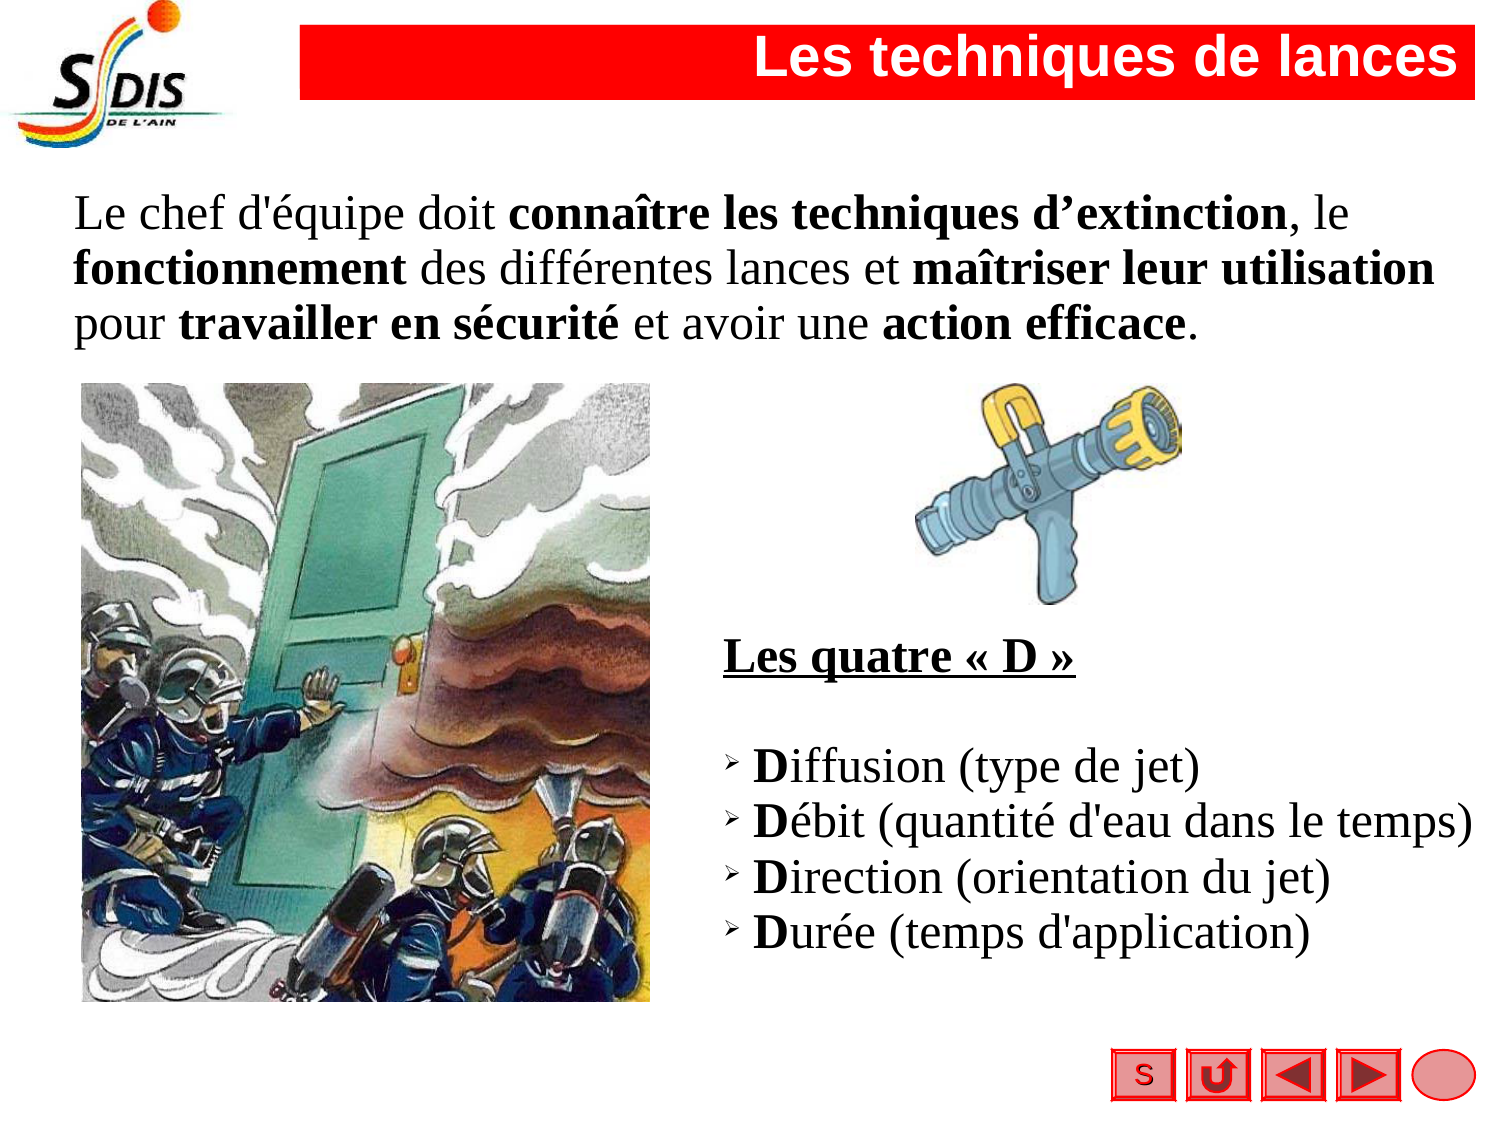

Les techniques de lances
Le chef d'équipe doit connaître les techniques d’extinction, le fonctionnement des différentes lances et maîtriser leur utilisation pour travailler en sécurité et avoir une action efficace.
Les quatre « D »
 Diffusion (type de jet)
 Débit (quantité d'eau dans le temps)
 Direction (orientation du jet)
 Durée (temps d'application)